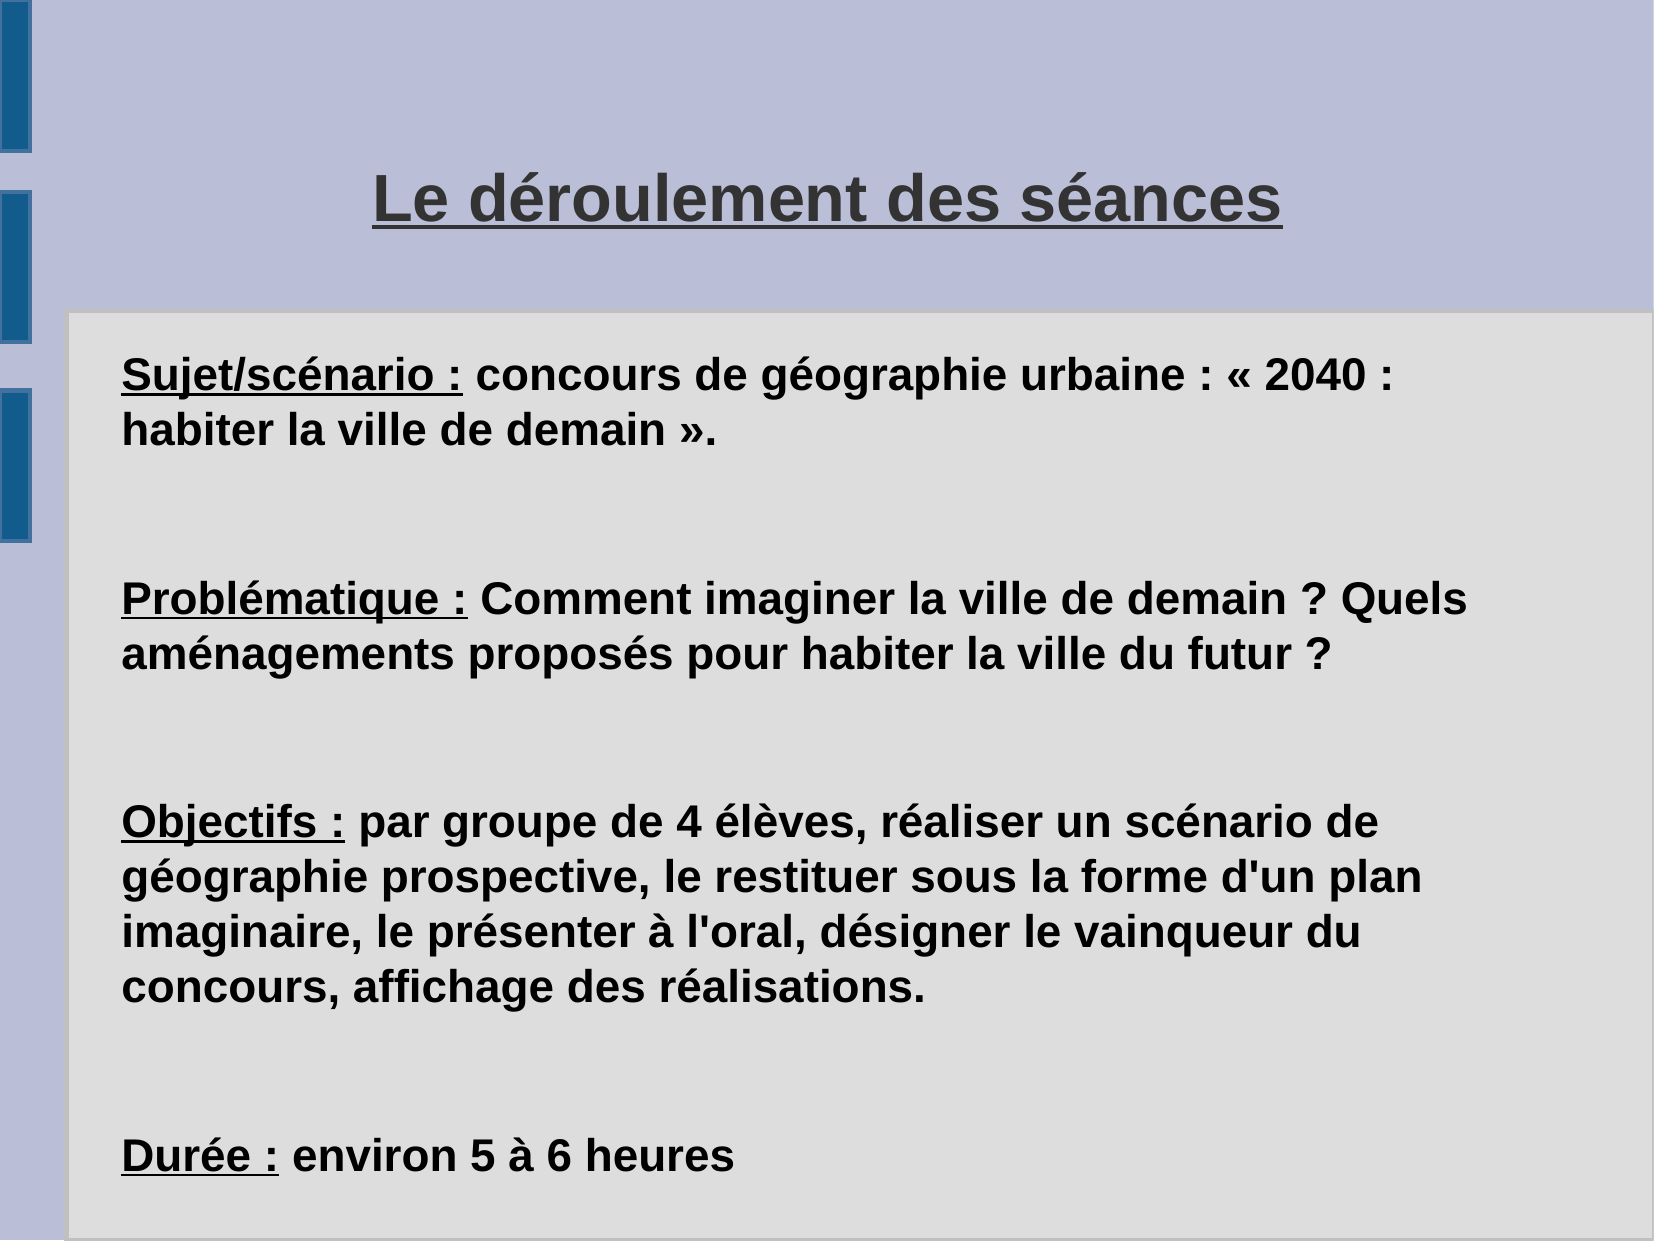

# Le déroulement des séances
Sujet/scénario : concours de géographie urbaine : « 2040 : habiter la ville de demain ».
Problématique : Comment imaginer la ville de demain ? Quels aménagements proposés pour habiter la ville du futur ?
Objectifs : par groupe de 4 élèves, réaliser un scénario de géographie prospective, le restituer sous la forme d'un plan imaginaire, le présenter à l'oral, désigner le vainqueur du concours, affichage des réalisations.
Durée : environ 5 à 6 heures